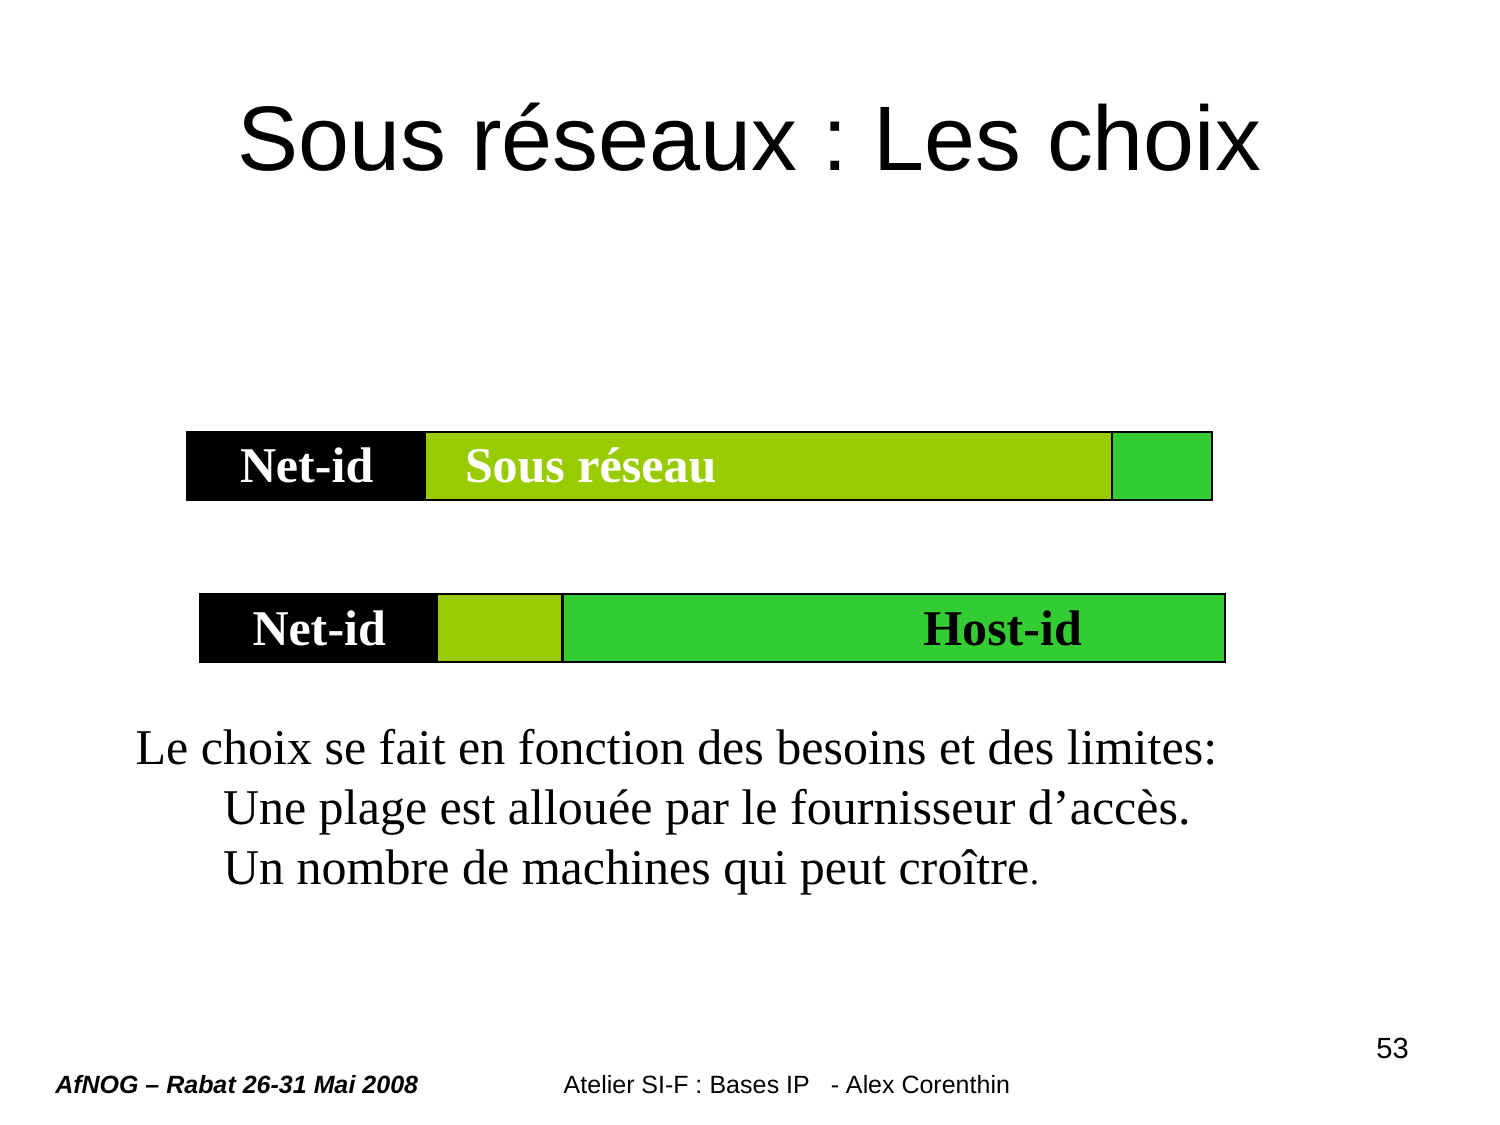

# Sous réseaux : Les choix
Net-id
Sous réseau
Net-id
Host-id
Le choix se fait en fonction des besoins et des limites:
 Une plage est allouée par le fournisseur d’accès.
 Un nombre de machines qui peut croître.
53